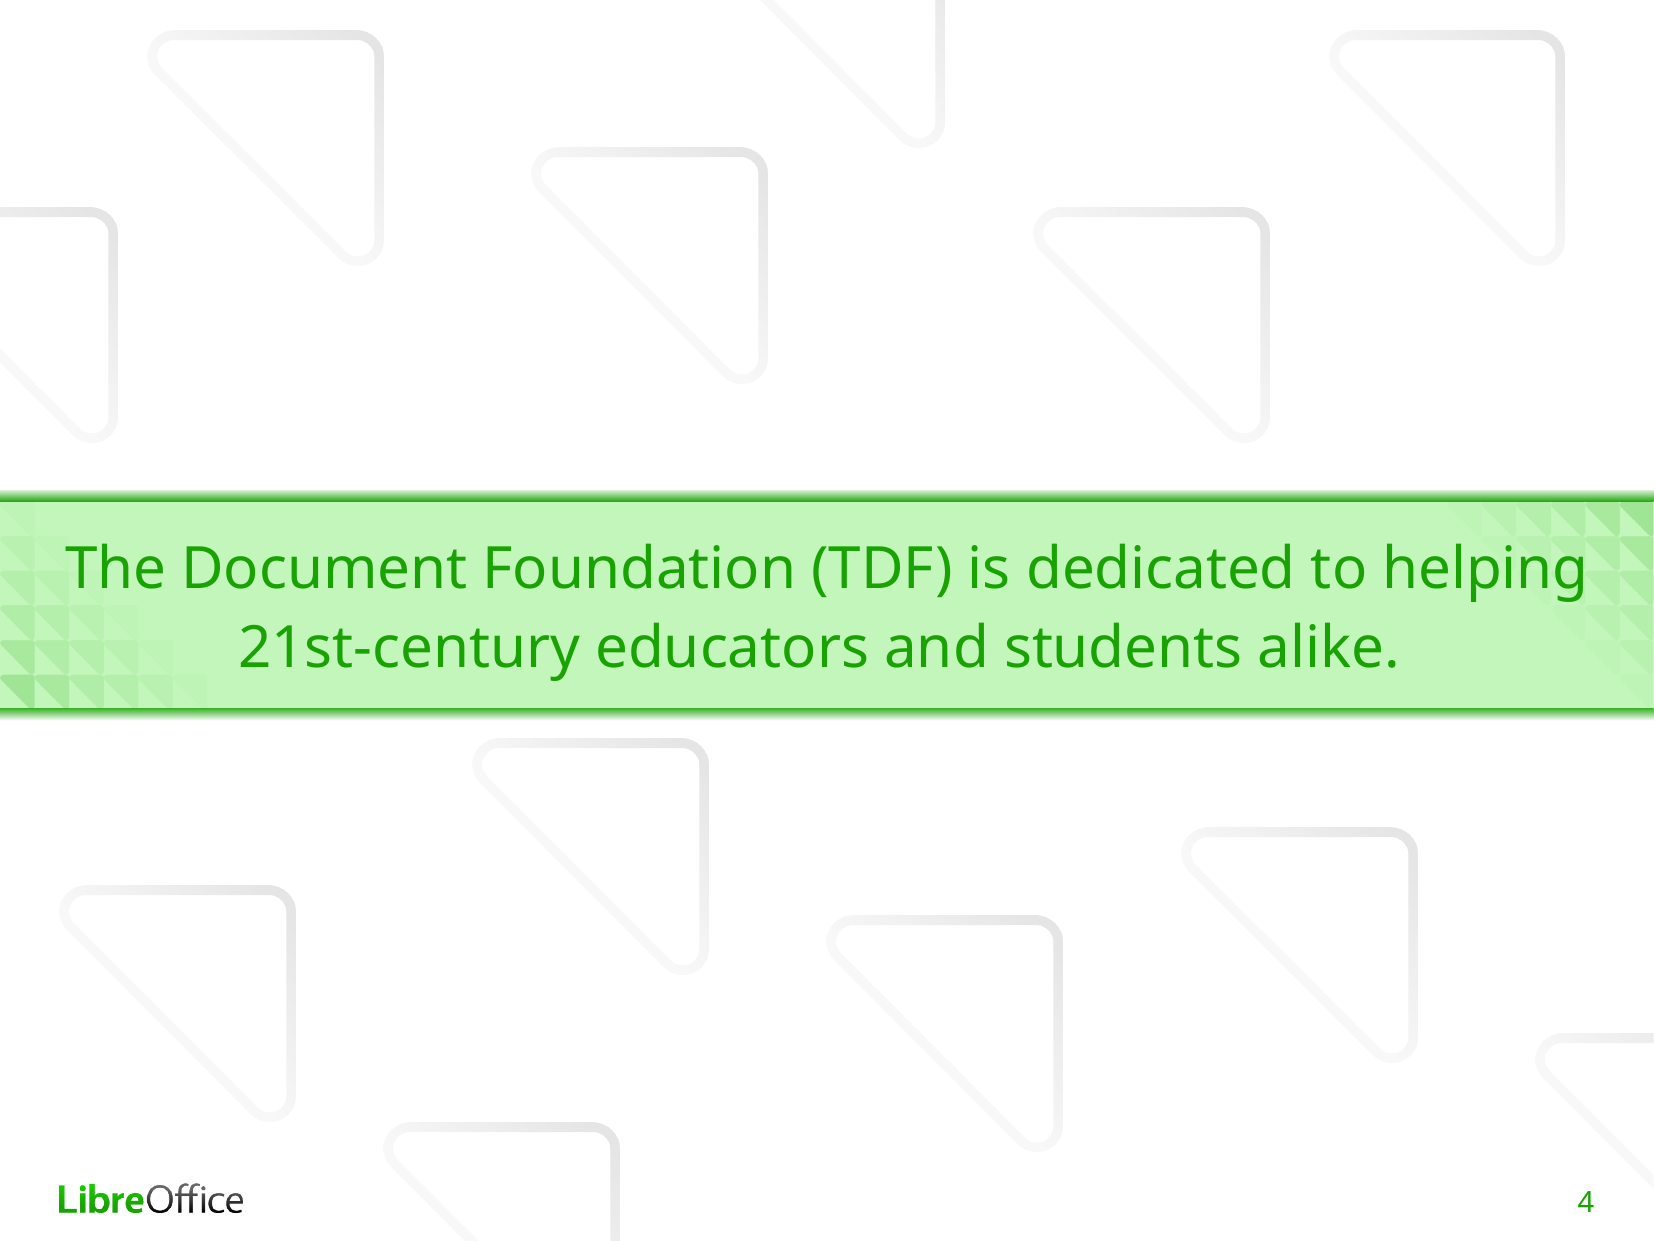

# The Document Foundation (TDF) is dedicated to helping 21st-century educators and students alike.
4